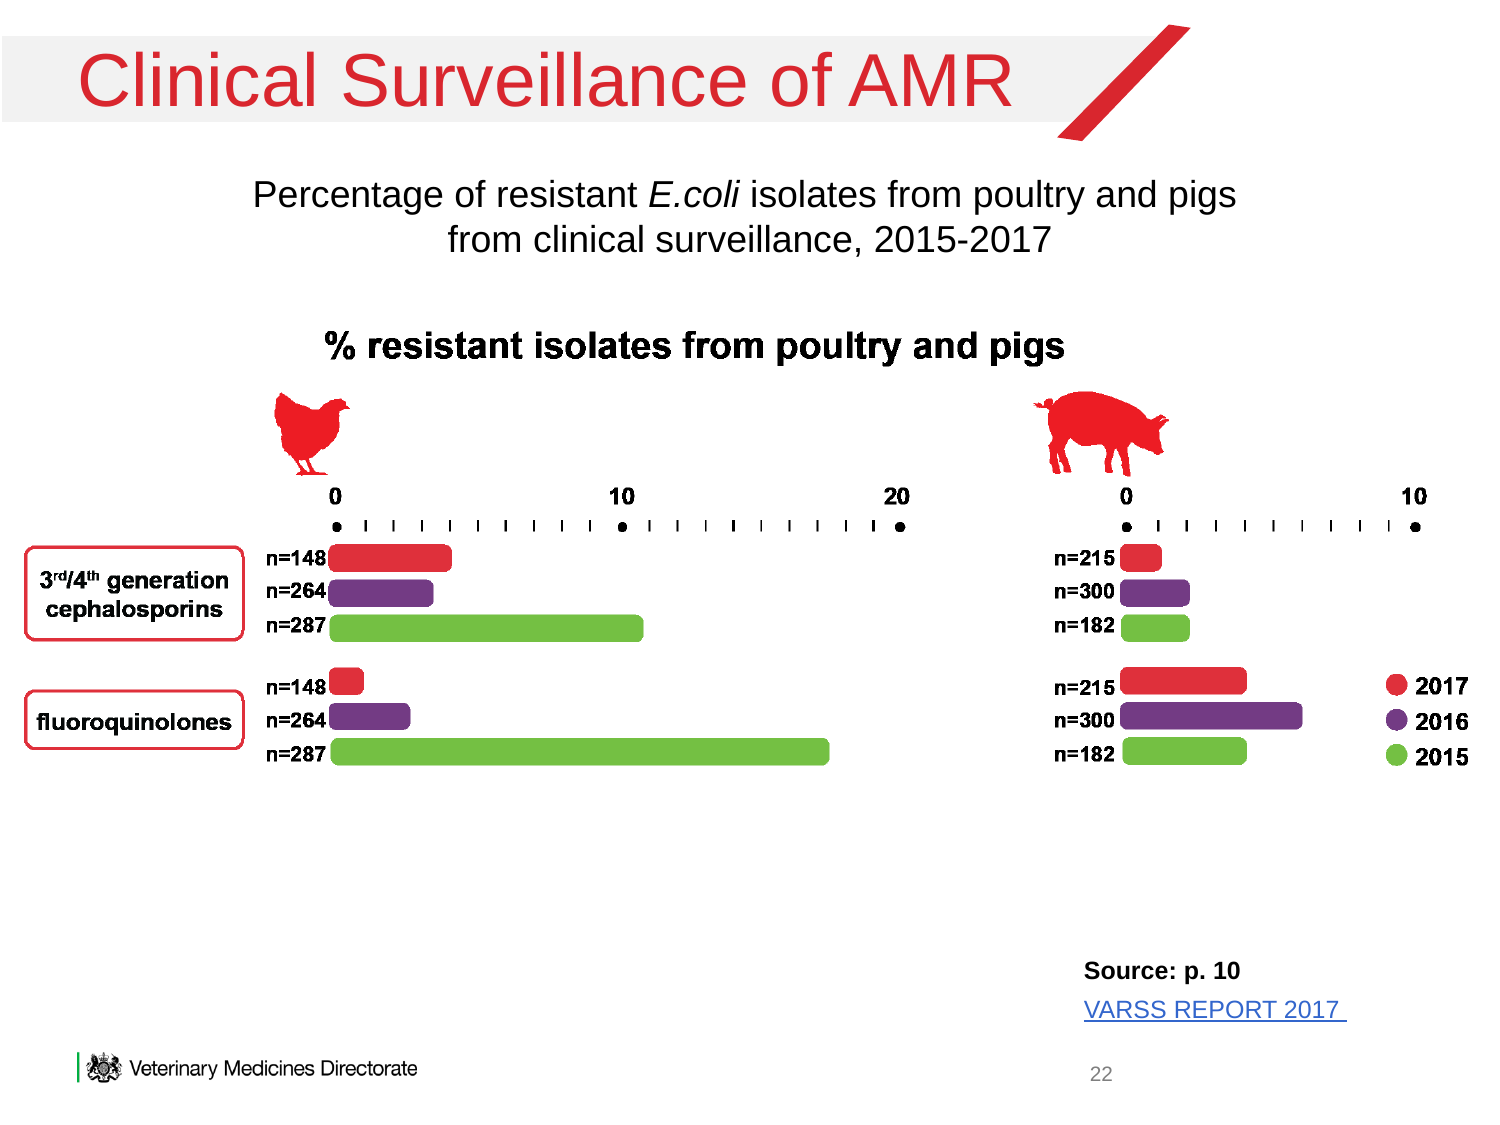

# Clinical Surveillance of AMR
Percentage of resistant E.coli isolates from poultry and pigs
from clinical surveillance, 2015-2017
Source: p. 10
VARSS REPORT 2017